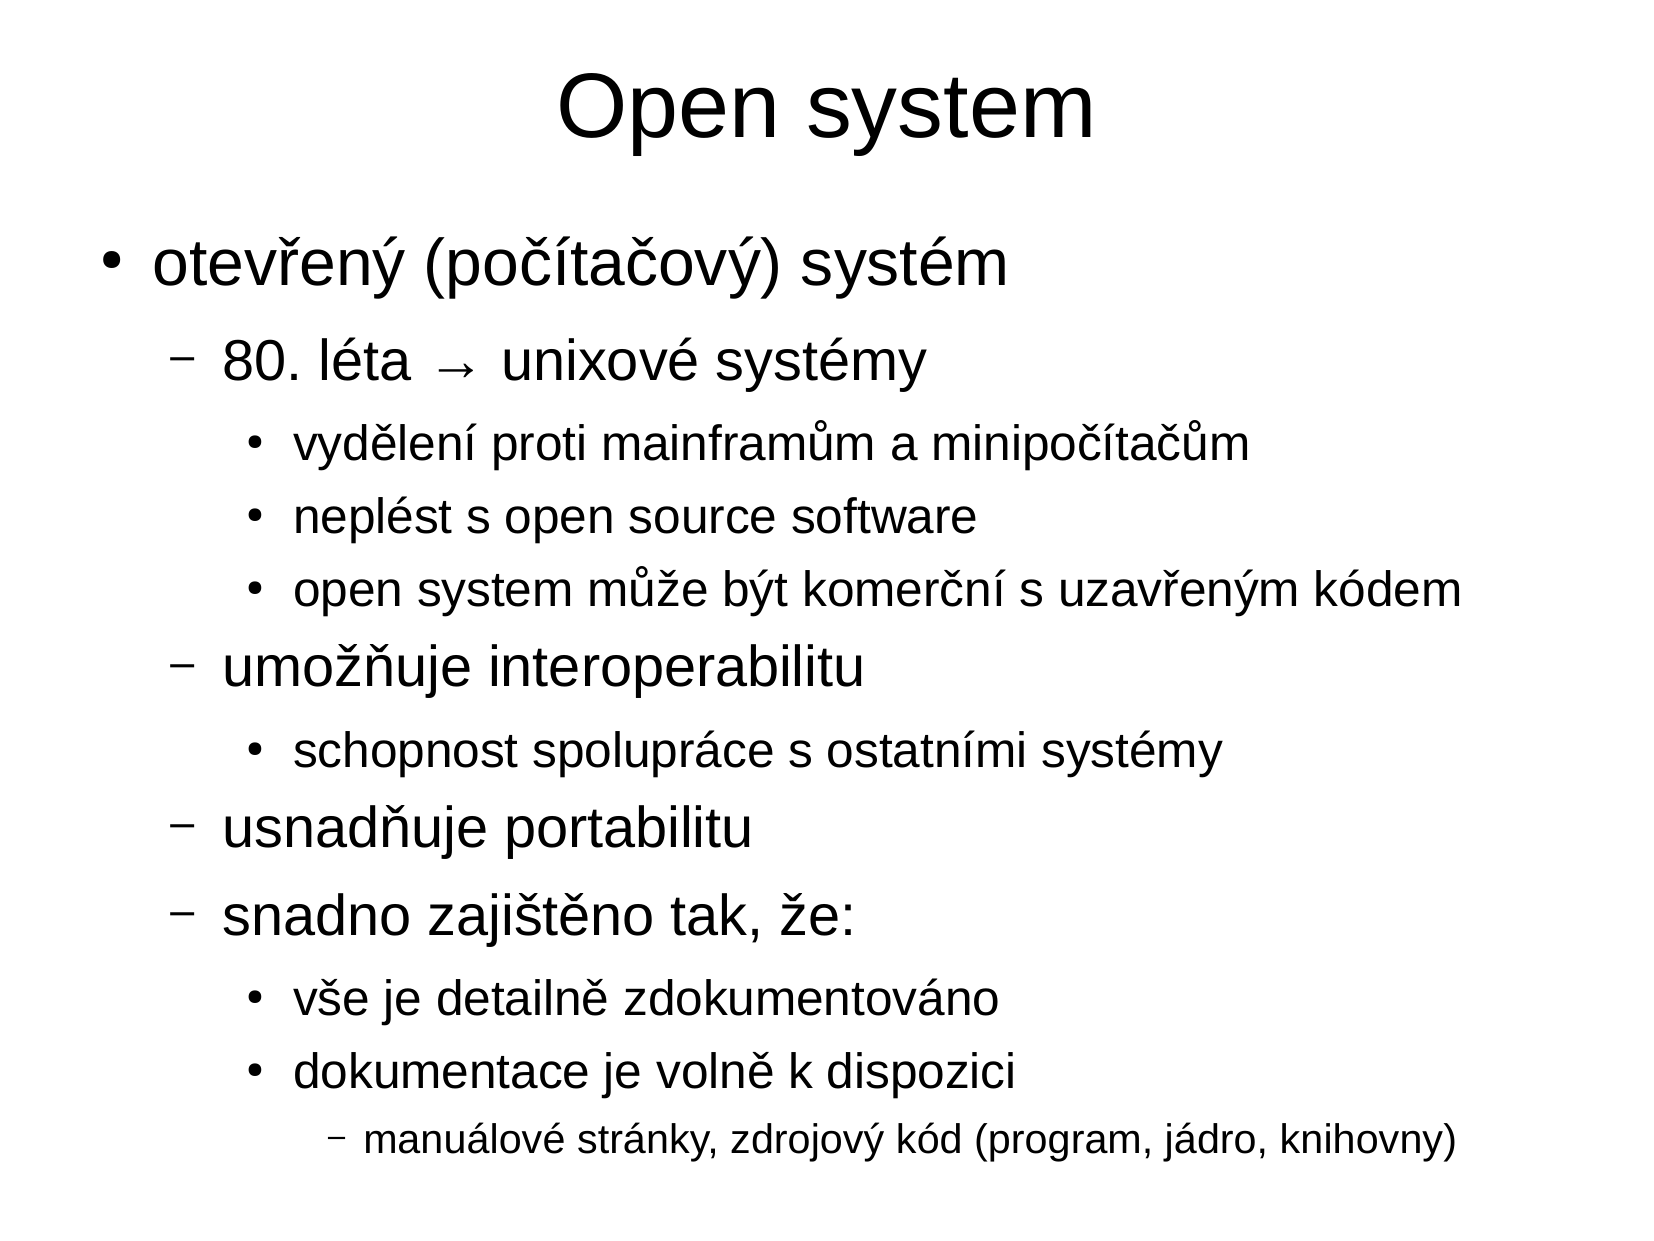

# Open system
otevřený (počítačový) systém
80. léta → unixové systémy
vydělení proti mainframům a minipočítačům
neplést s open source software
open system může být komerční s uzavřeným kódem
umožňuje interoperabilitu
schopnost spolupráce s ostatními systémy
usnadňuje portabilitu
snadno zajištěno tak, že:
vše je detailně zdokumentováno
dokumentace je volně k dispozici
manuálové stránky, zdrojový kód (program, jádro, knihovny)